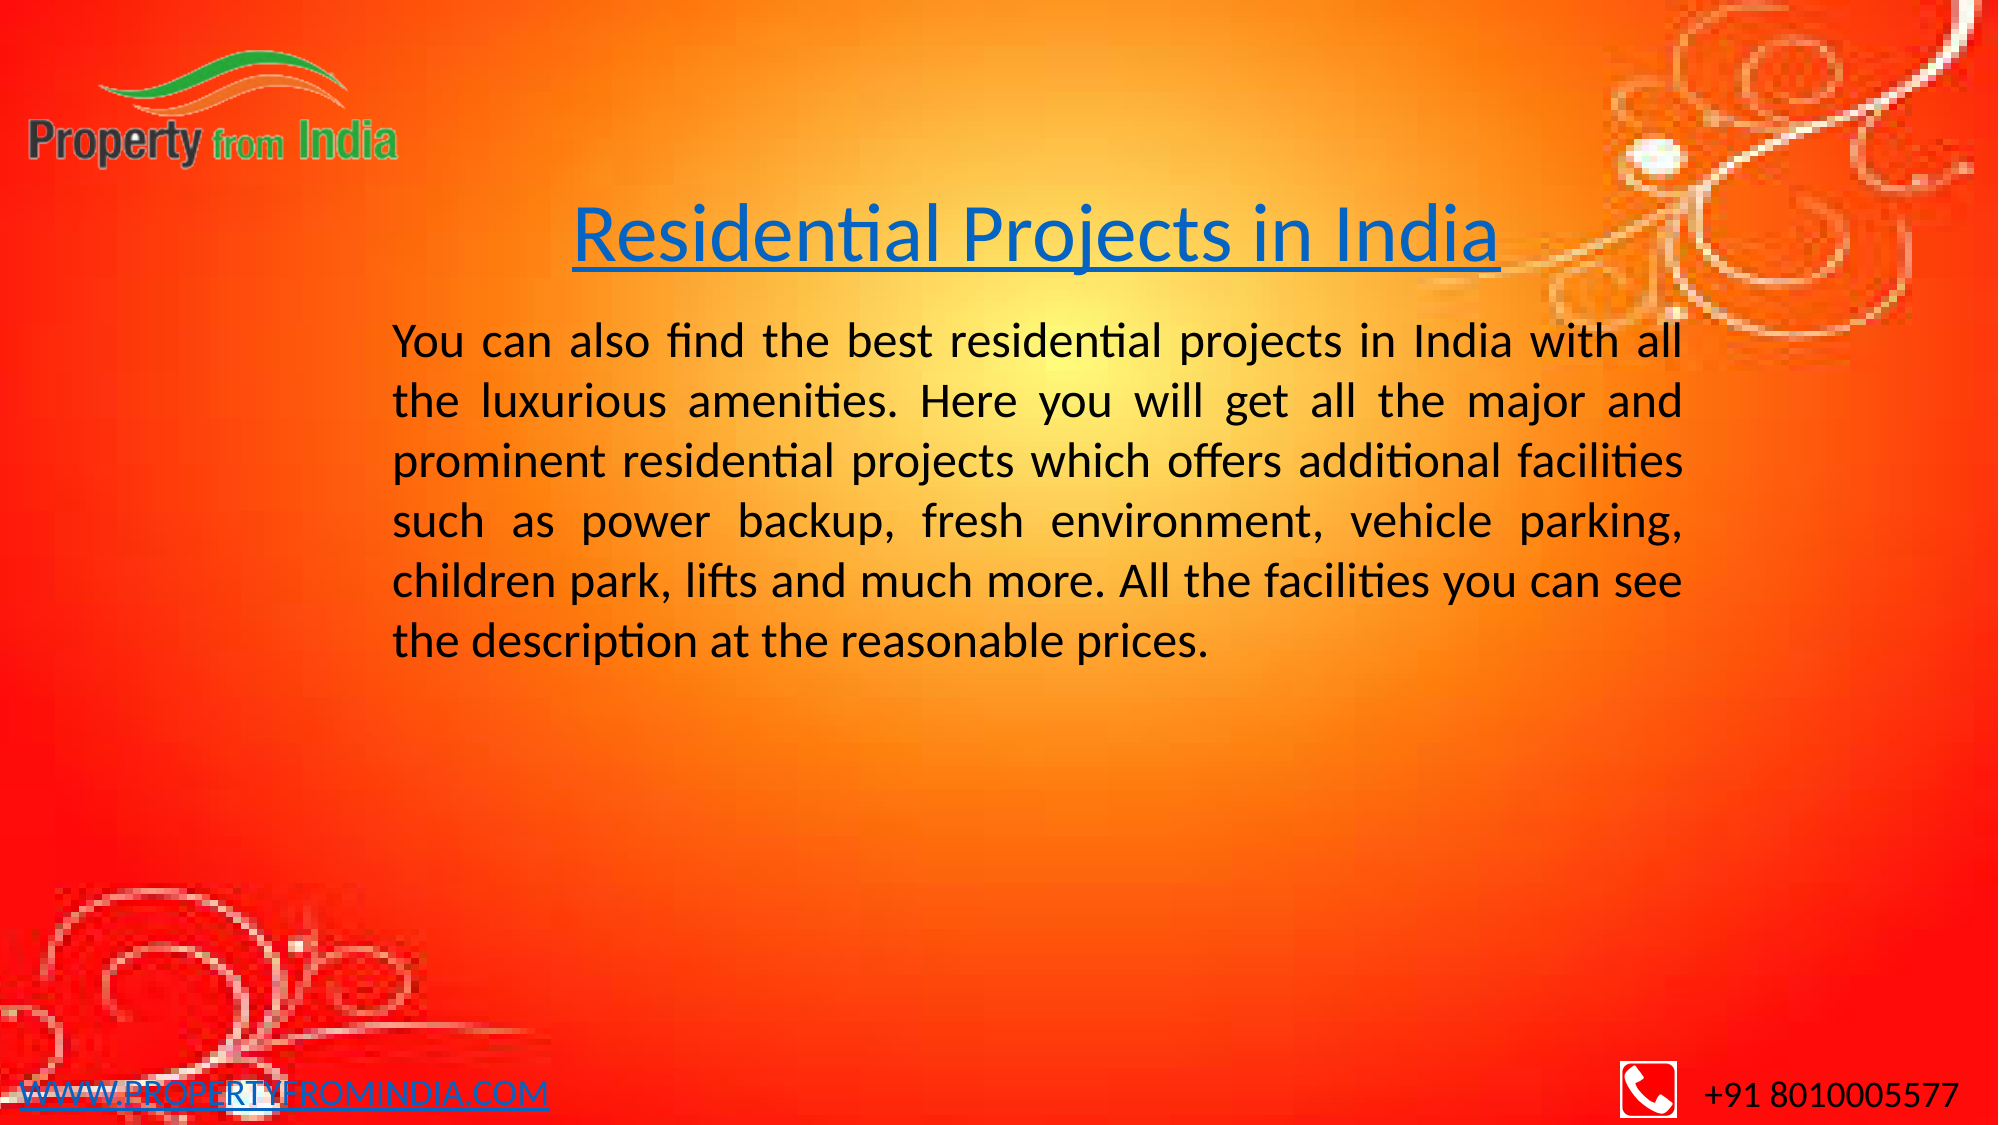

Residential Projects in India
You can also find the best residential projects in India with all the luxurious amenities. Here you will get all the major and prominent residential projects which offers additional facilities such as power backup, fresh environment, vehicle parking, children park, lifts and much more. All the facilities you can see the description at the reasonable prices.
WWW.PROPERTYFROMINDIA.COM
+91 8010005577